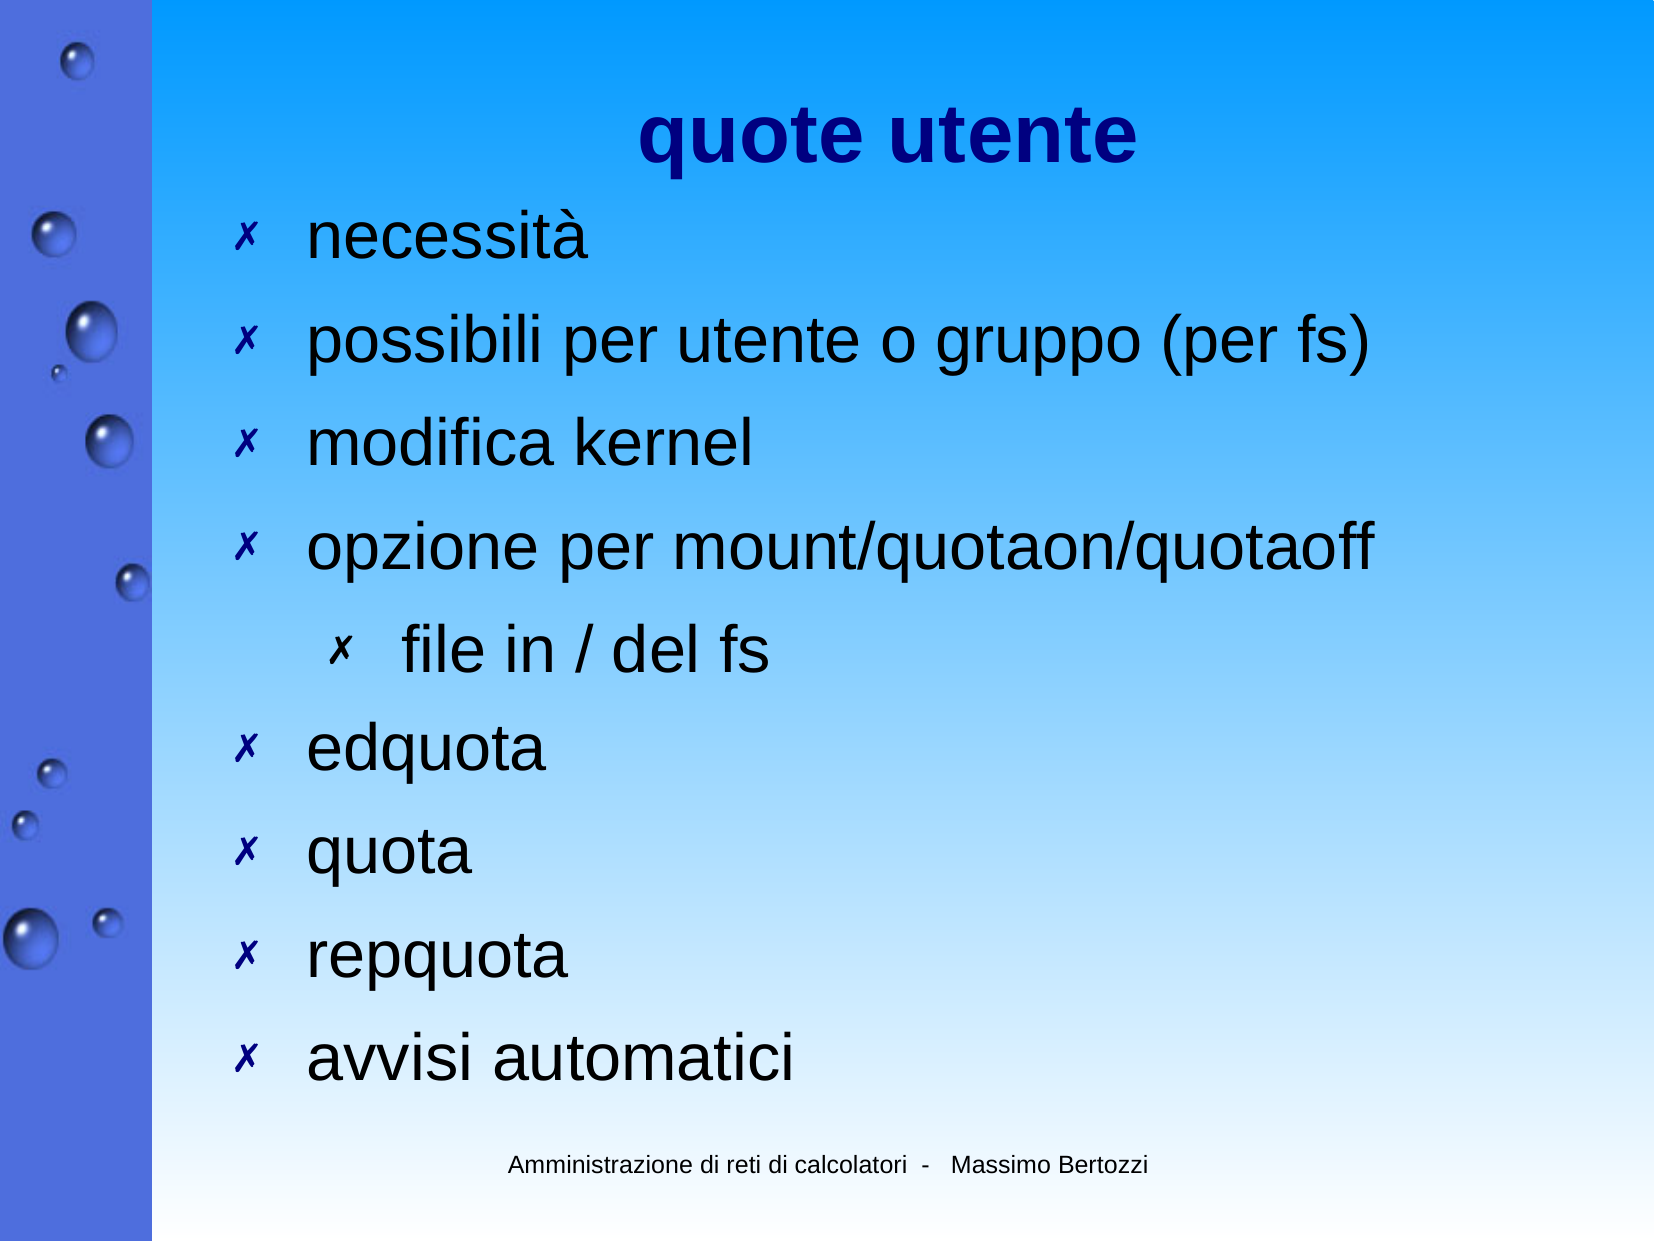

# quote utente
necessità
possibili per utente o gruppo (per fs)
modifica kernel
opzione per mount/quotaon/quotaoff
file in / del fs
edquota
quota
repquota
avvisi automatici